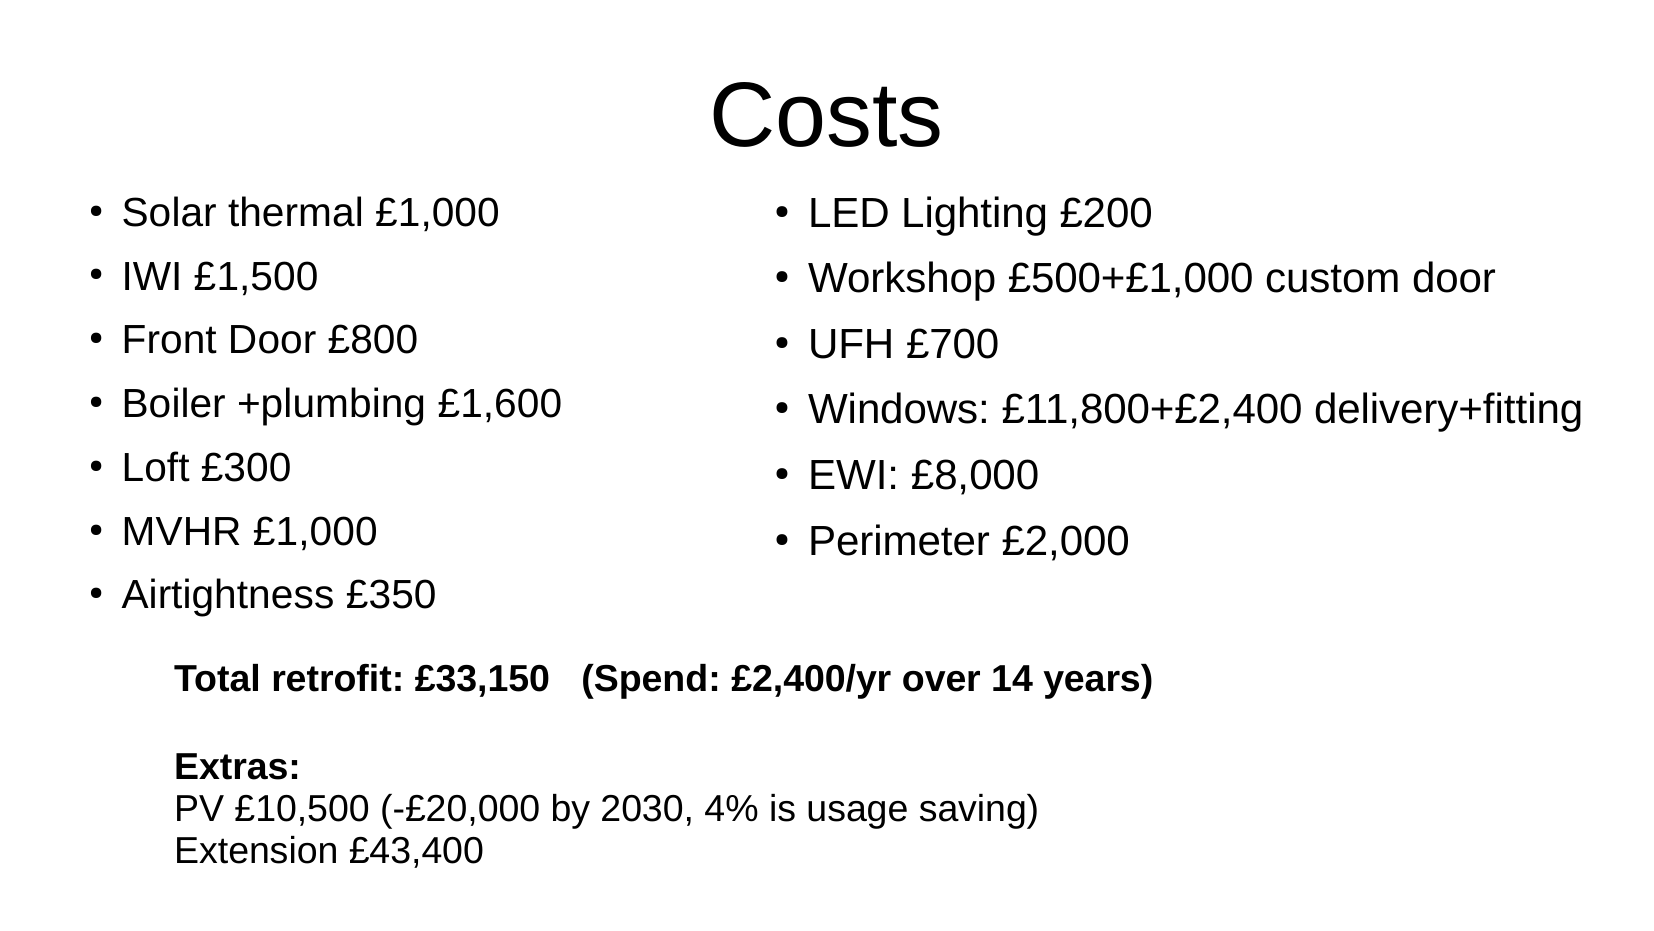

# Costs
Solar thermal £1,000
IWI £1,500
Front Door £800
Boiler +plumbing £1,600
Loft £300
MVHR £1,000
Airtightness £350
LED Lighting £200
Workshop £500+£1,000 custom door
UFH £700
Windows: £11,800+£2,400 delivery+fitting
EWI: £8,000
Perimeter £2,000
Total retrofit: £33,150 (Spend: £2,400/yr over 14 years)
Extras:
PV £10,500 (-£20,000 by 2030, 4% is usage saving)
Extension £43,400